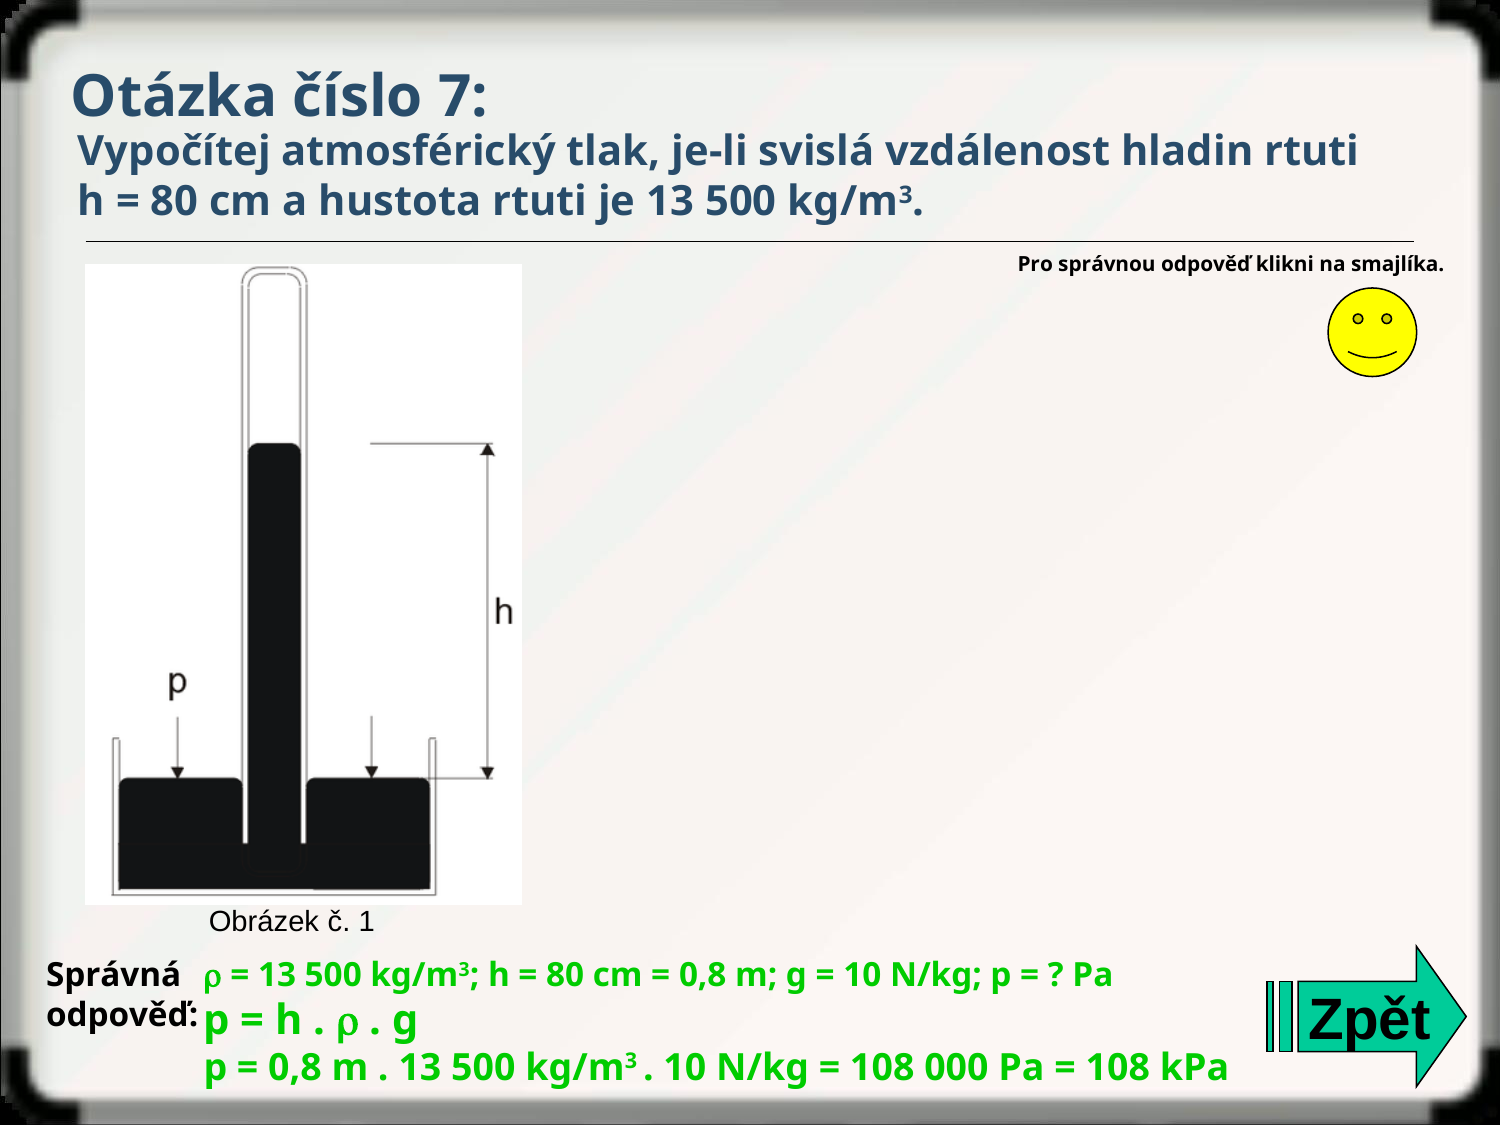

Otázka číslo 7:
Vypočítej atmosférický tlak, je-li svislá vzdálenost hladin rtuti
h = 80 cm a hustota rtuti je 13 500 kg/m3.
Pro správnou odpověď klikni na smajlíka.
Obrázek č. 1
 = 13 500 kg/m3; h = 80 cm = 0,8 m; g = 10 N/kg; p = ? Pa
p = h .  . g
p = 0,8 m . 13 500 kg/m3 . 10 N/kg = 108 000 Pa = 108 kPa
Správná
odpověď:
Zpět